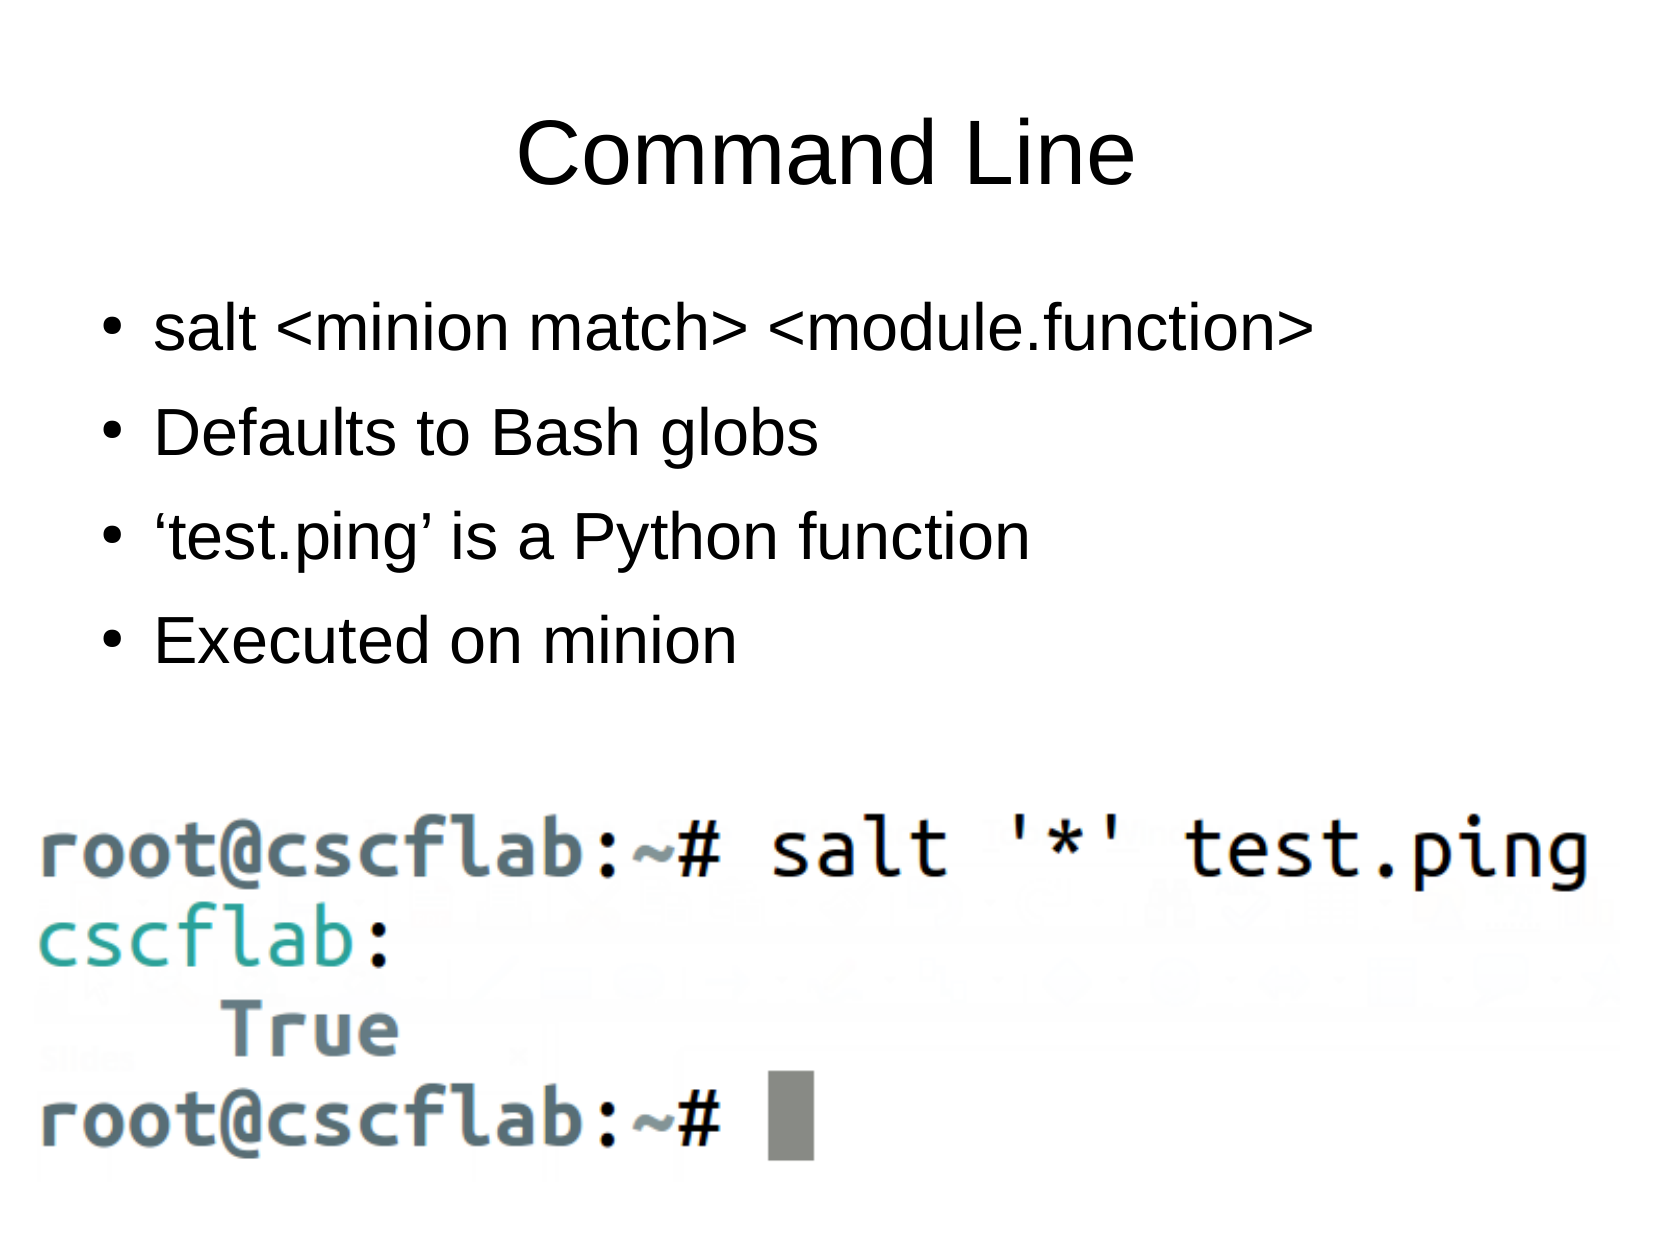

# Command Line
salt <minion match> <module.function>
Defaults to Bash globs
‘test.ping’ is a Python function
Executed on minion